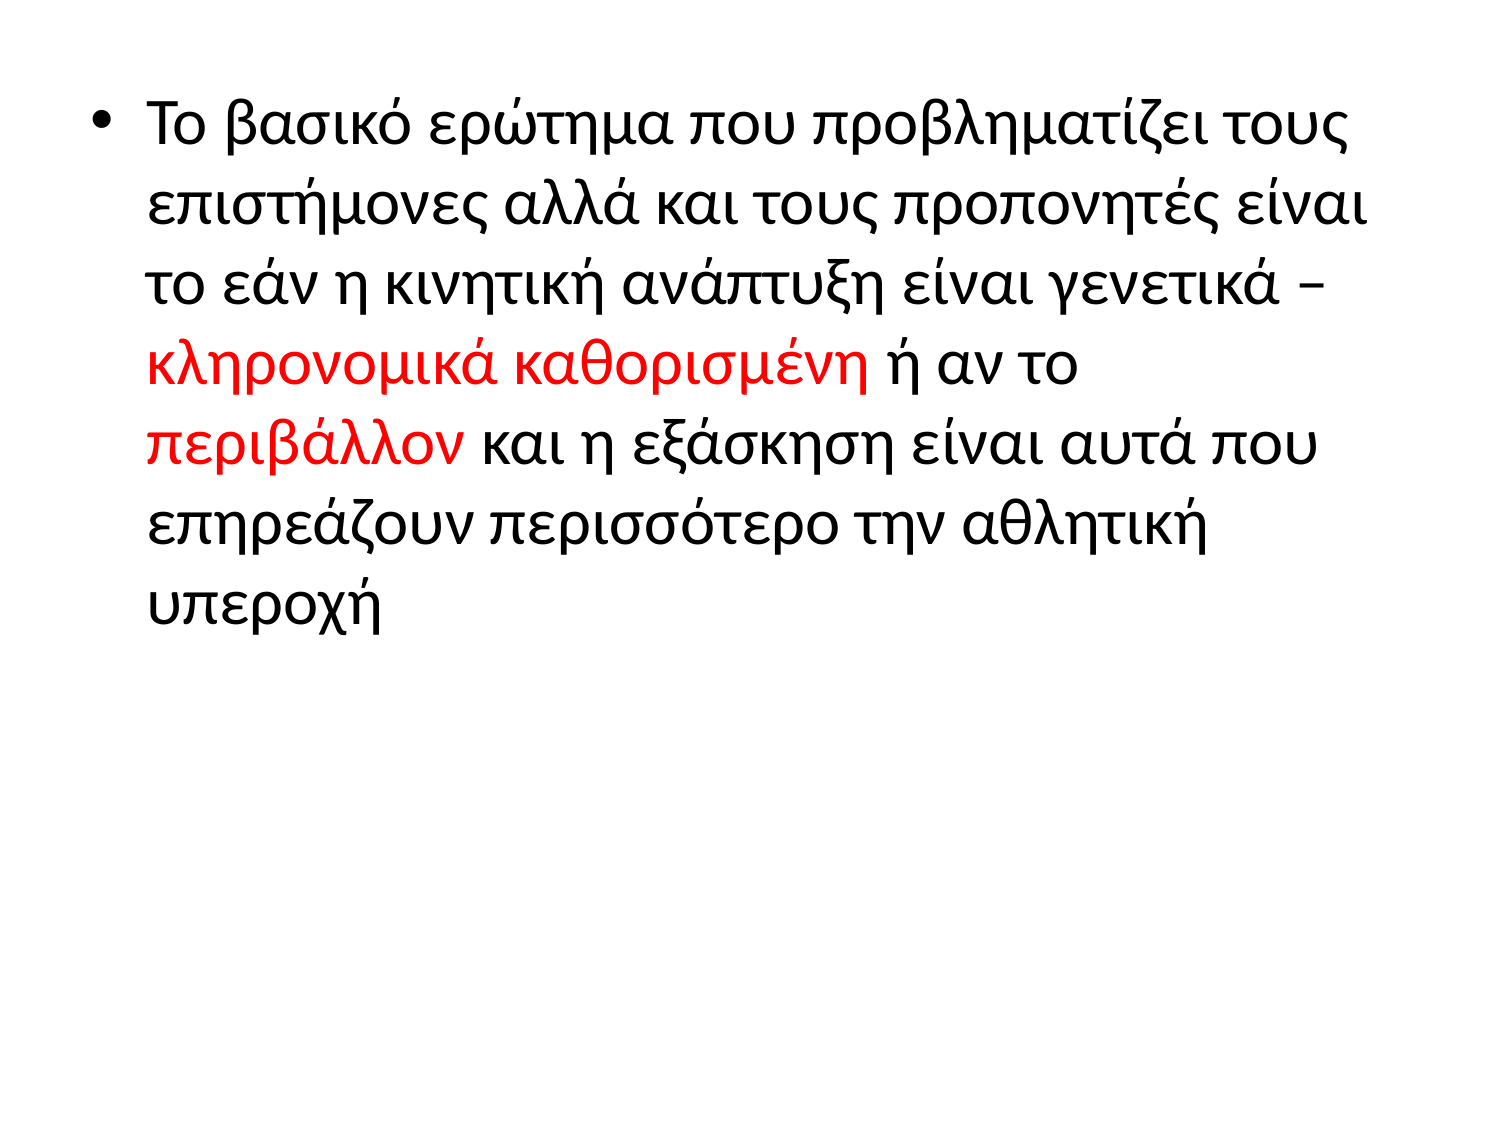

# Το βασικό ερώτημα που προβληματίζει τους επιστήμονες αλλά και τους προπονητές είναι το εάν η κινητική ανάπτυξη είναι γενετικά – κληρονομικά καθορισμένη ή αν το περιβάλλον και η εξάσκηση είναι αυτά που επηρεάζουν περισσότερο την αθλητική υπεροχή